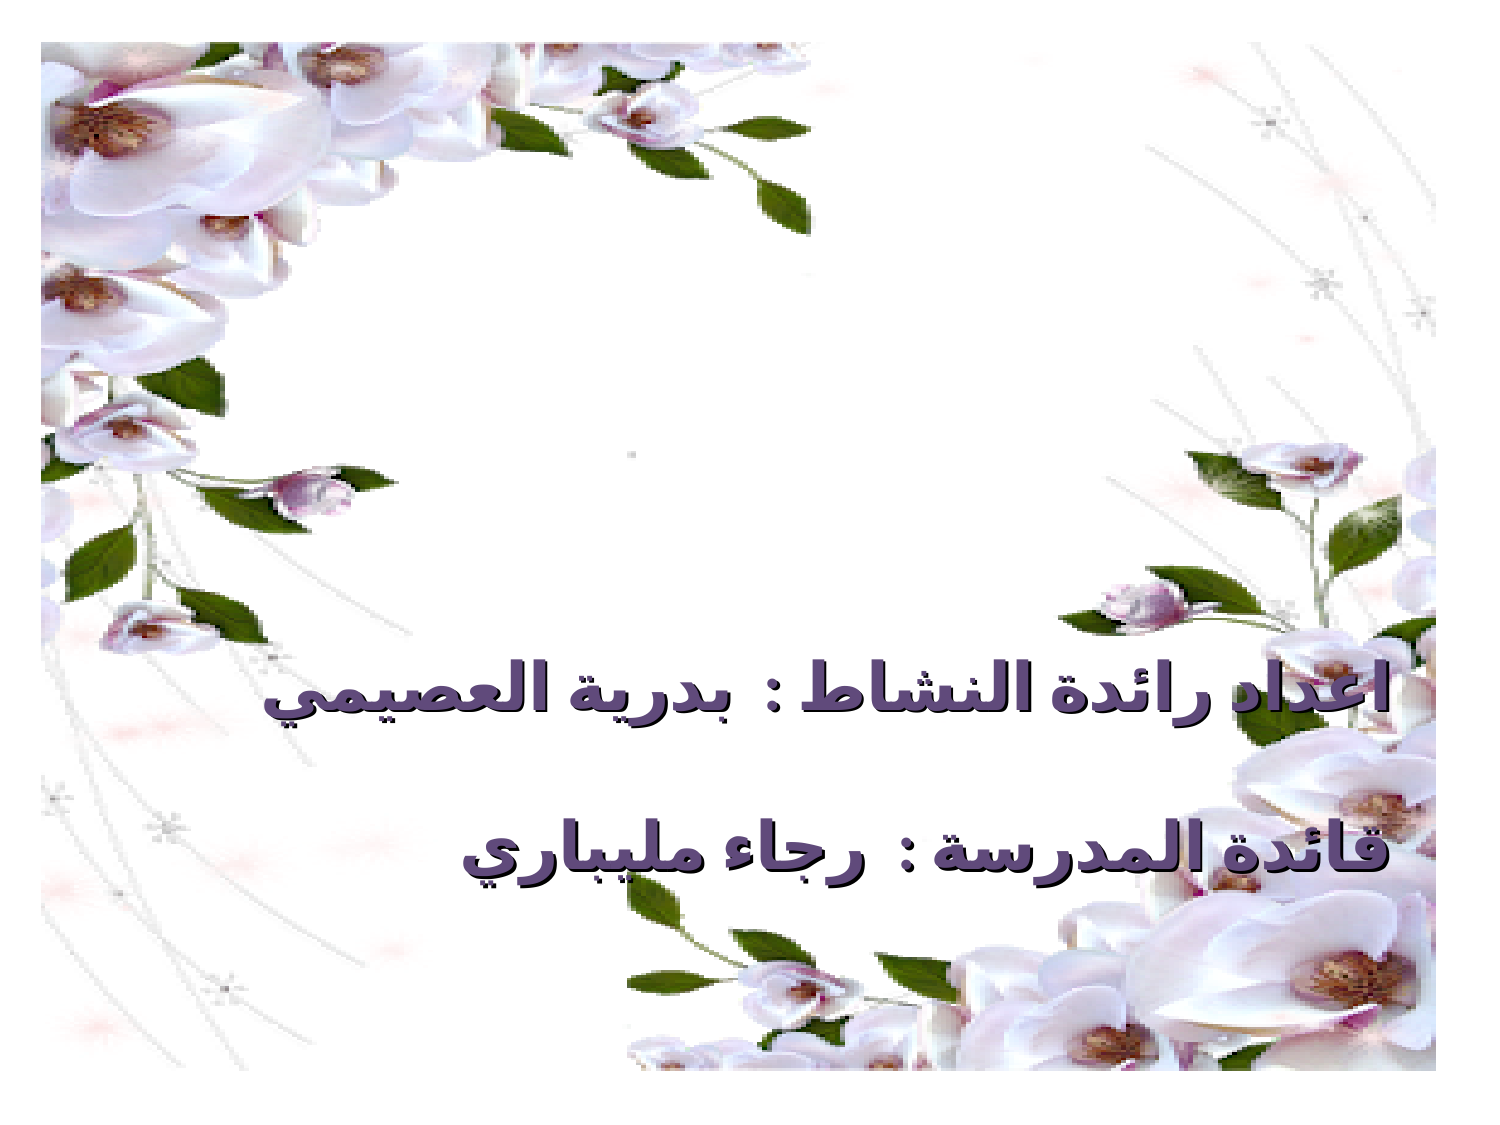

اعداد رائدة النشاط : بدرية العصيمي
قائدة المدرسة : رجاء مليباري